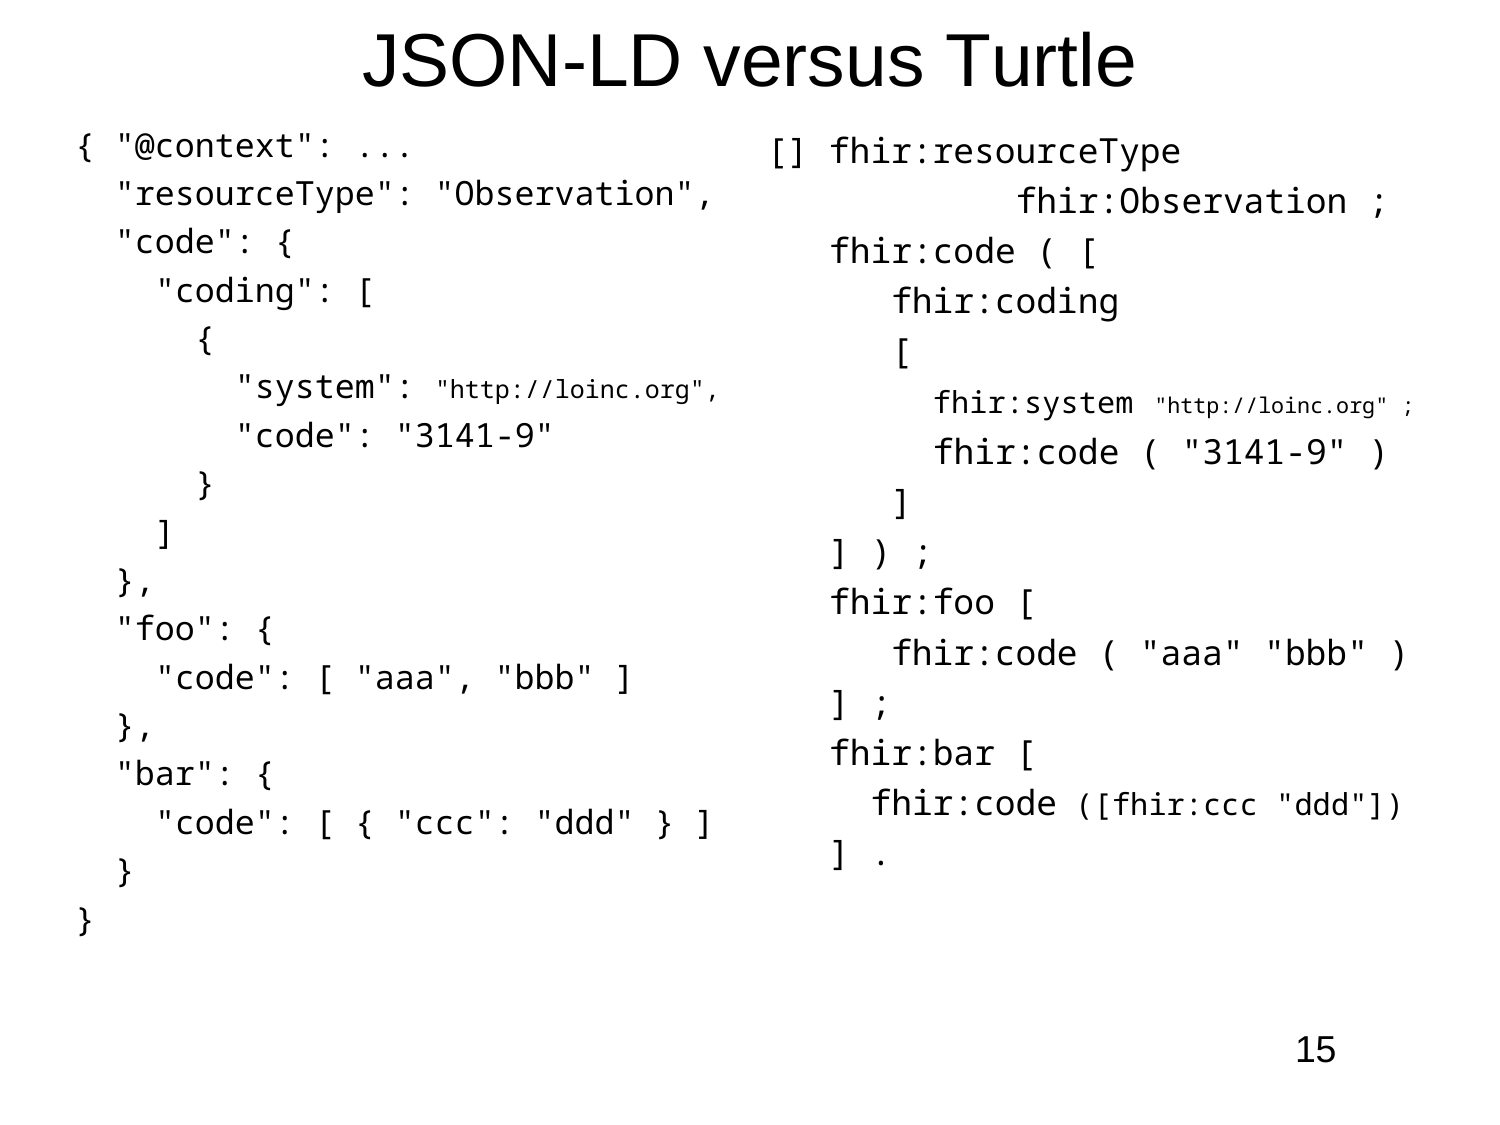

# JSON-LD versus Turtle
{ "@context": ...
 "resourceType": "Observation",
 "code": {
 "coding": [
 {
 "system": "http://loinc.org",
 "code": "3141-9"
 }
 ]
 },
 "foo": {
 "code": [ "aaa", "bbb" ]
 },
 "bar": {
 "code": [ { "ccc": "ddd" } ]
 }
}
[] fhir:resourceType
 fhir:Observation ;
 fhir:code ( [
 fhir:coding
 [
 fhir:system "http://loinc.org" ;
 fhir:code ( "3141-9" )
 ]
 ] ) ;
 fhir:foo [
 fhir:code ( "aaa" "bbb" )
 ] ;
 fhir:bar [
 fhir:code ([fhir:ccc "ddd"])
 ] .
15